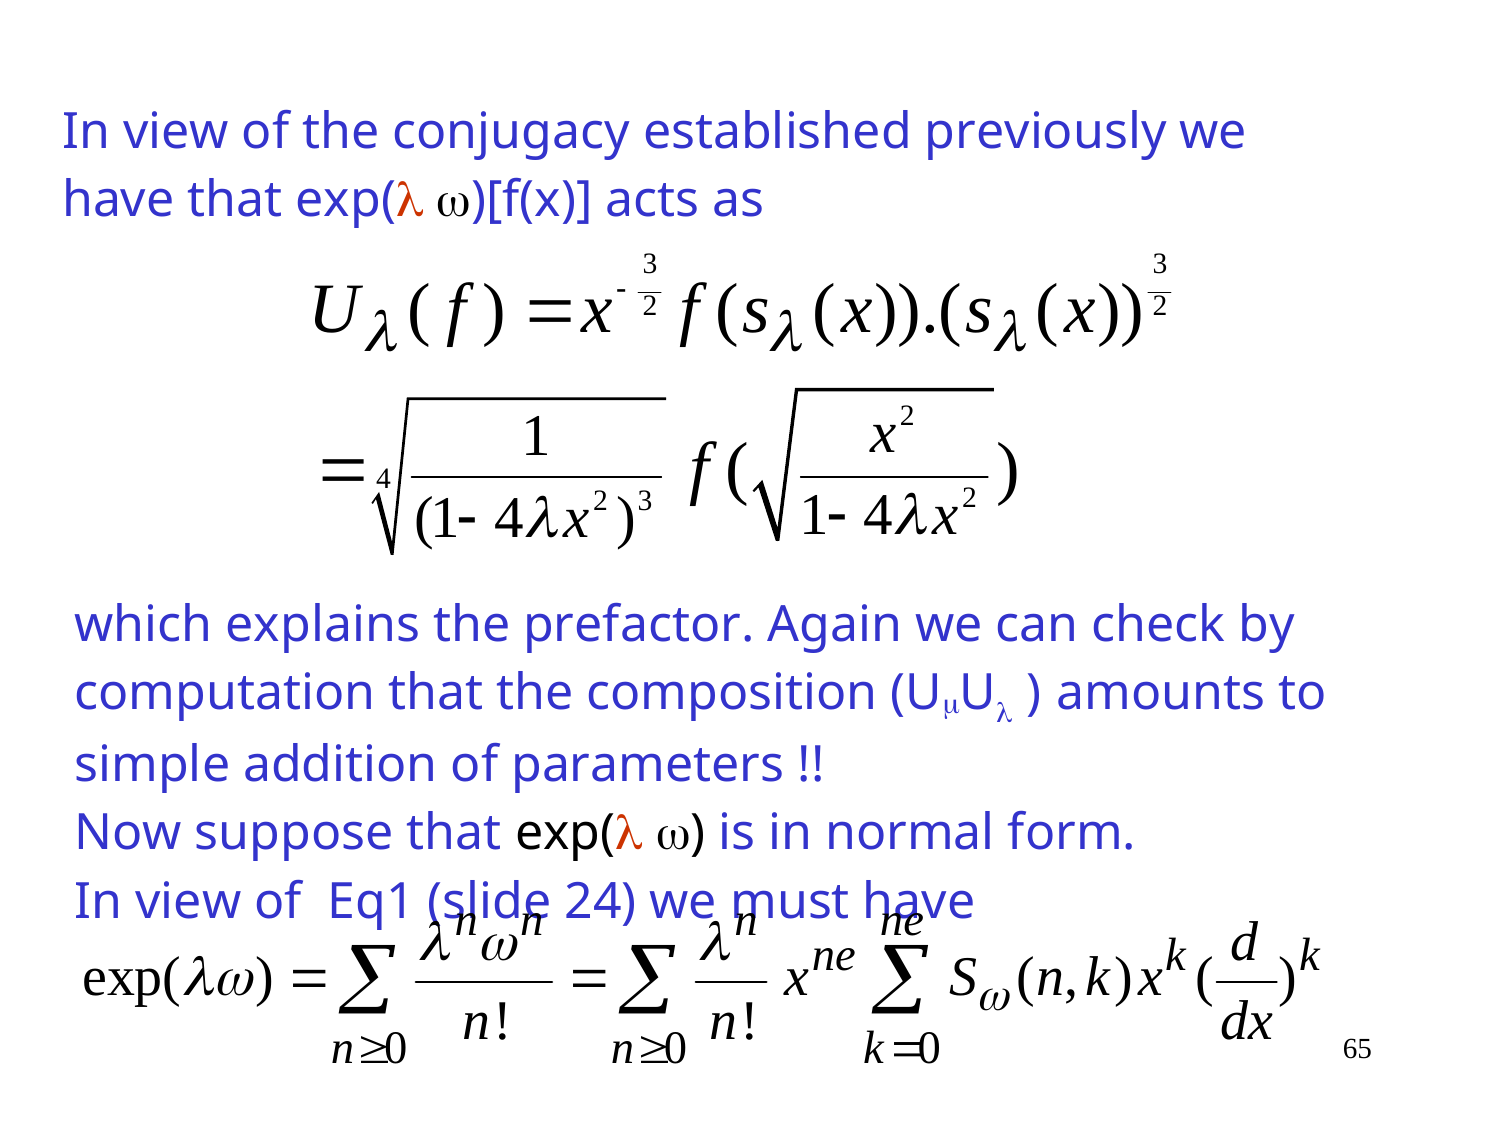

In view of the conjugacy established previously we
have that exp( )[f(x)] acts as
which explains the prefactor. Again we can check by
computation that the composition (UU )amounts to
simple addition of parameters !!
Now suppose that exp( ) is in normal form.
In view of Eq1 (slide 24) we must have
65